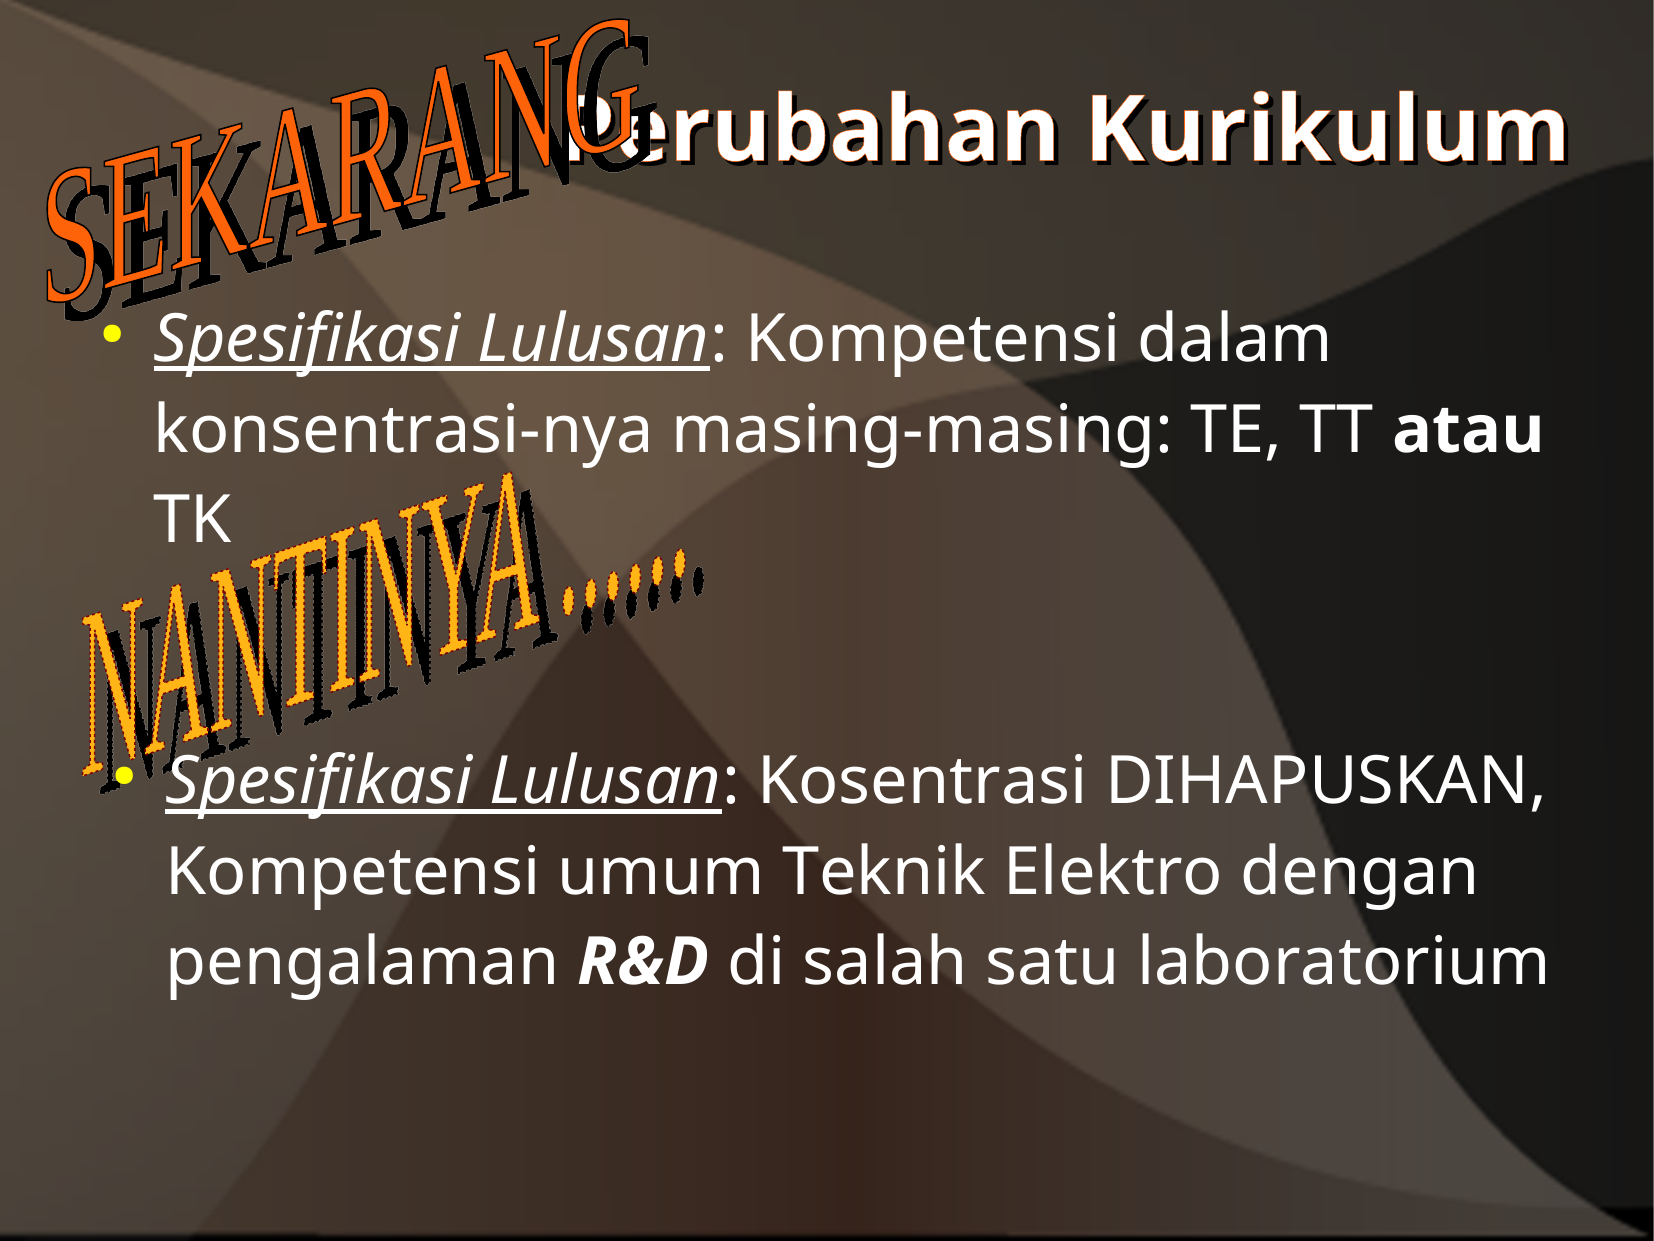

SEKARANG
Perubahan Kurikulum
# Spesifikasi Lulusan: Kompetensi dalam konsentrasi-nya masing-masing: TE, TT atau TK
NANTINYA ......
Spesifikasi Lulusan: Kosentrasi DIHAPUSKAN, Kompetensi umum Teknik Elektro dengan pengalaman R&D di salah satu laboratorium